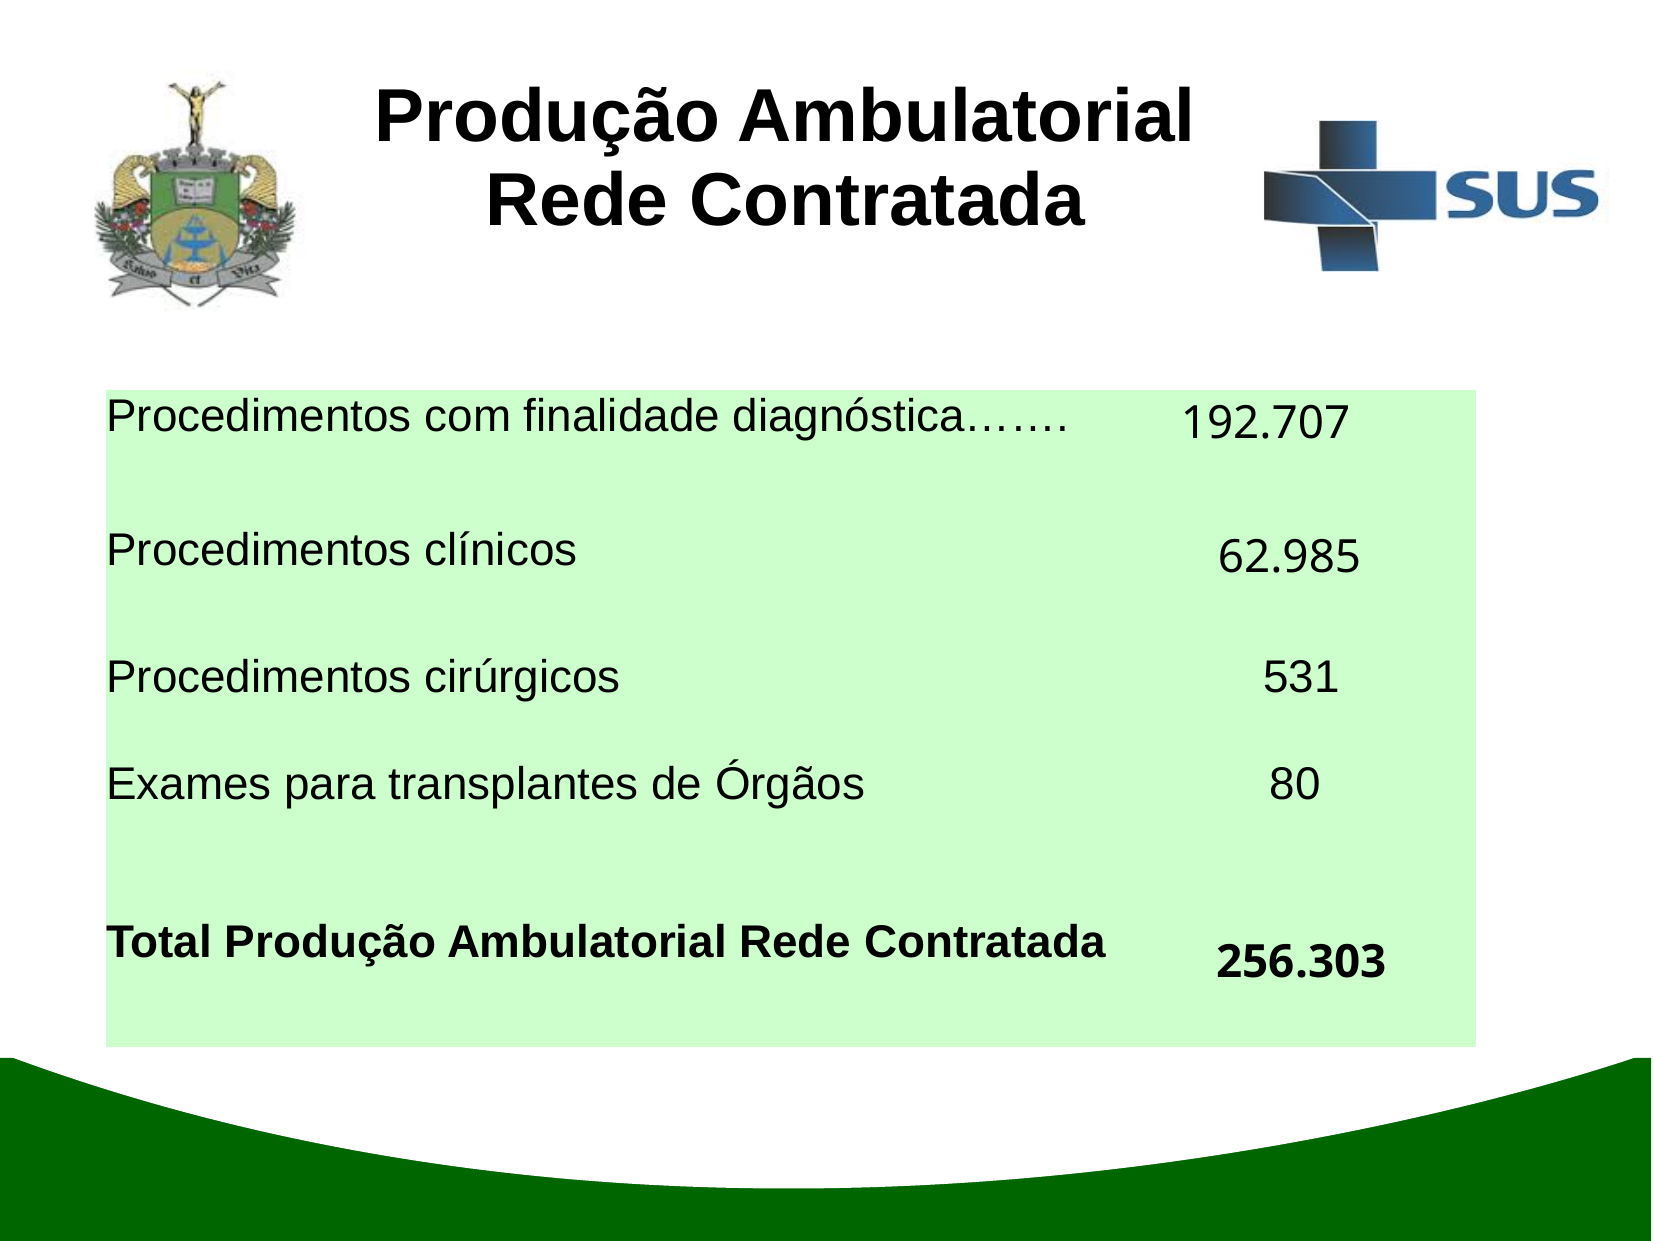

Produção Ambulatorial
Rede Contratada
| Procedimentos com finalidade diagnóstica……. | 192.707 |
| --- | --- |
| Procedimentos clínicos | 62.985 |
| Procedimentos cirúrgicos | 531 |
| Exames para transplantes de Órgãos | 80 |
| Total Produção Ambulatorial Rede Contratada | 256.303 |